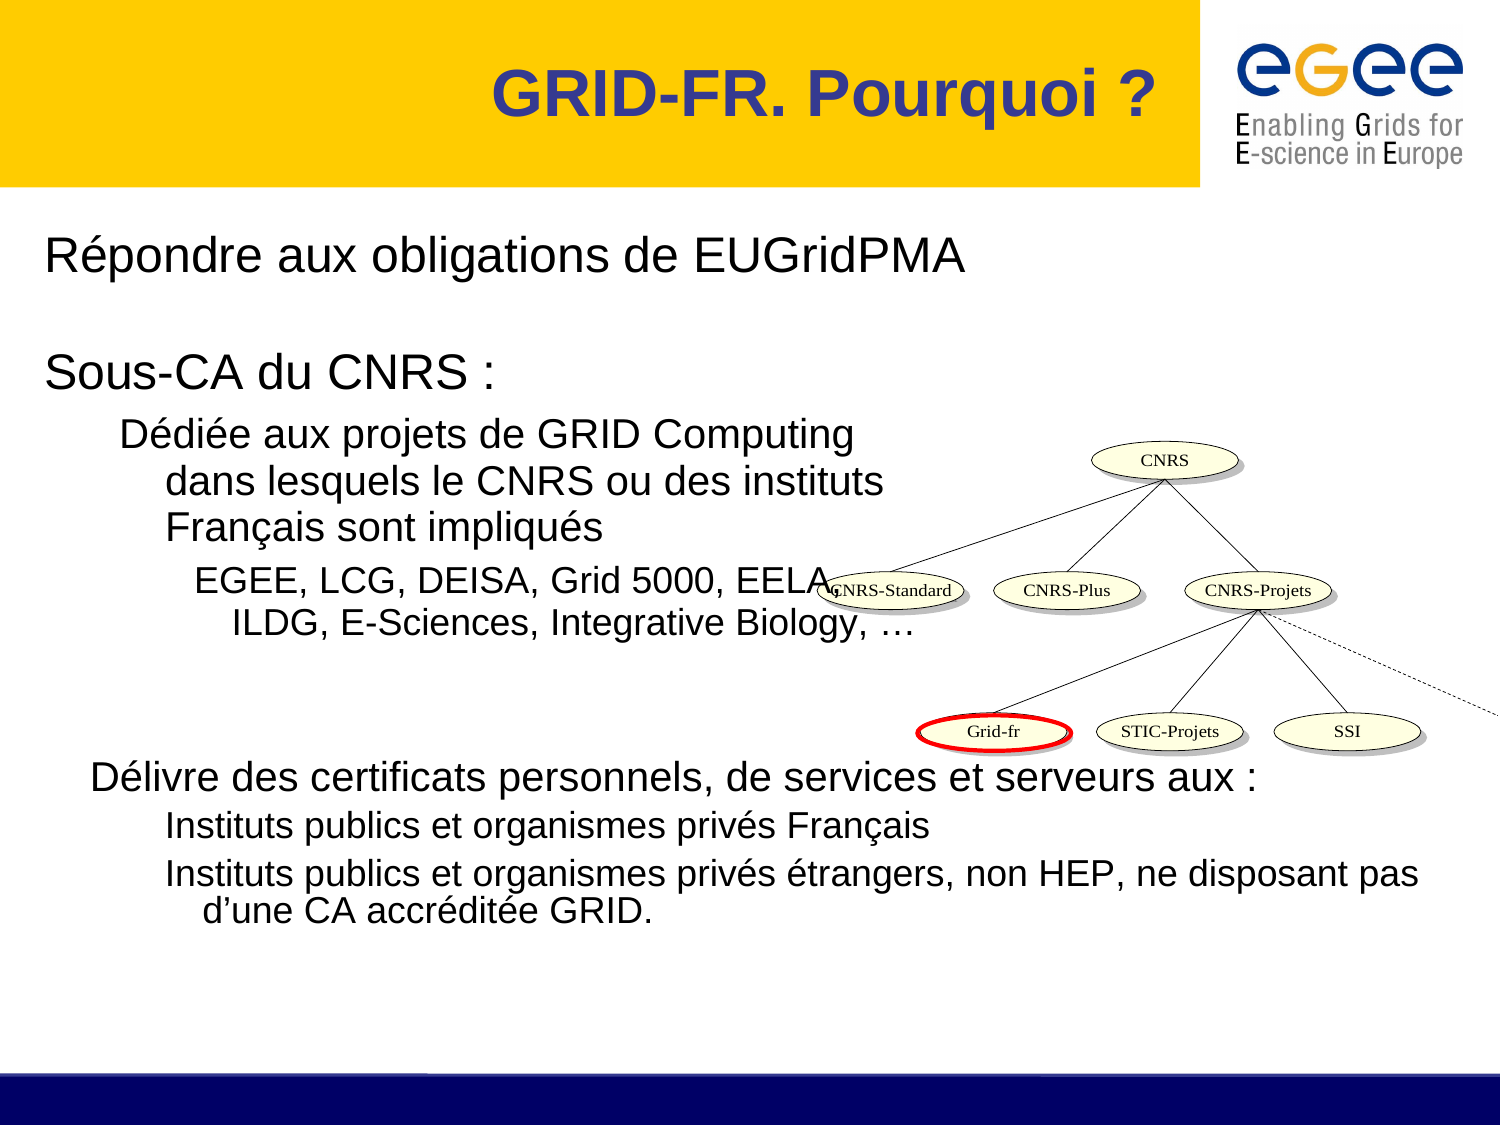

# GRID-FR. Pourquoi ?
Répondre aux obligations de EUGridPMA
Sous-CA du CNRS :
Dédiée aux projets de GRID Computing dans lesquels le CNRS ou des instituts Français sont impliqués
EGEE, LCG, DEISA, Grid 5000, EELA, ILDG, E-Sciences, Integrative Biology, …
Délivre des certificats personnels, de services et serveurs aux :
Instituts publics et organismes privés Français
Instituts publics et organismes privés étrangers, non HEP, ne disposant pas d’une CA accréditée GRID.